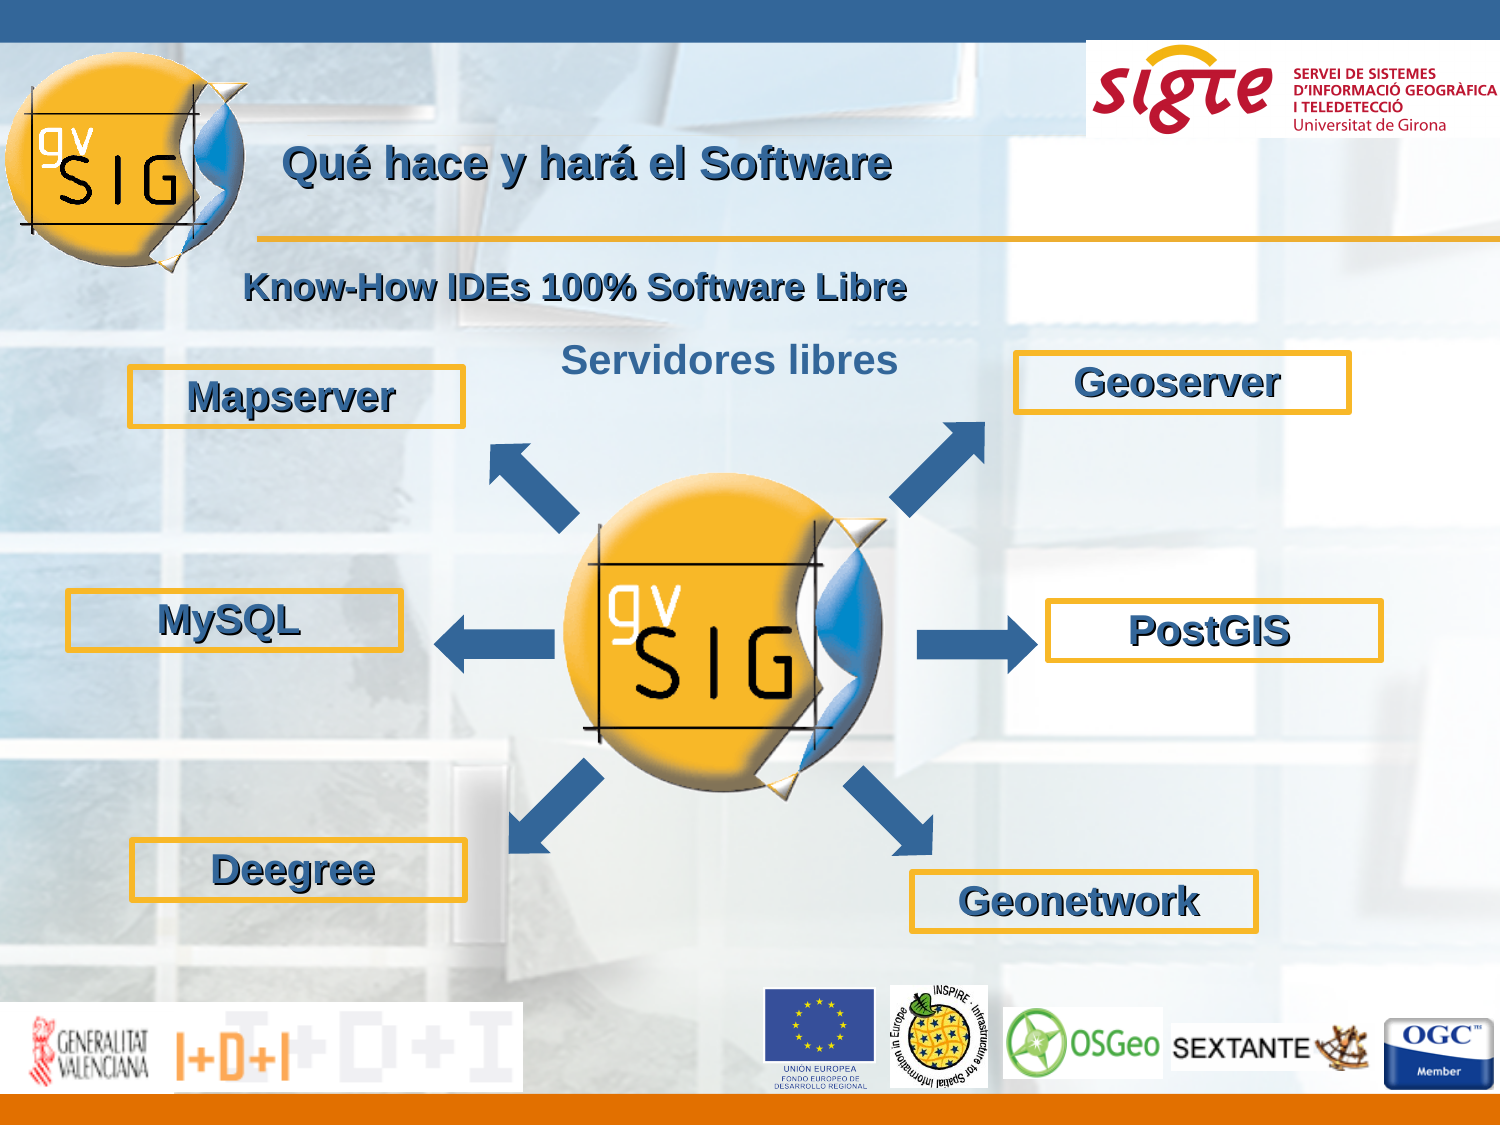

Qué hace y hará el Software
Know-How IDEs 100% Software Libre
 		Servidores libres
Geoserver
Mapserver
MySQL
PostGIS
Deegree
Geonetwork